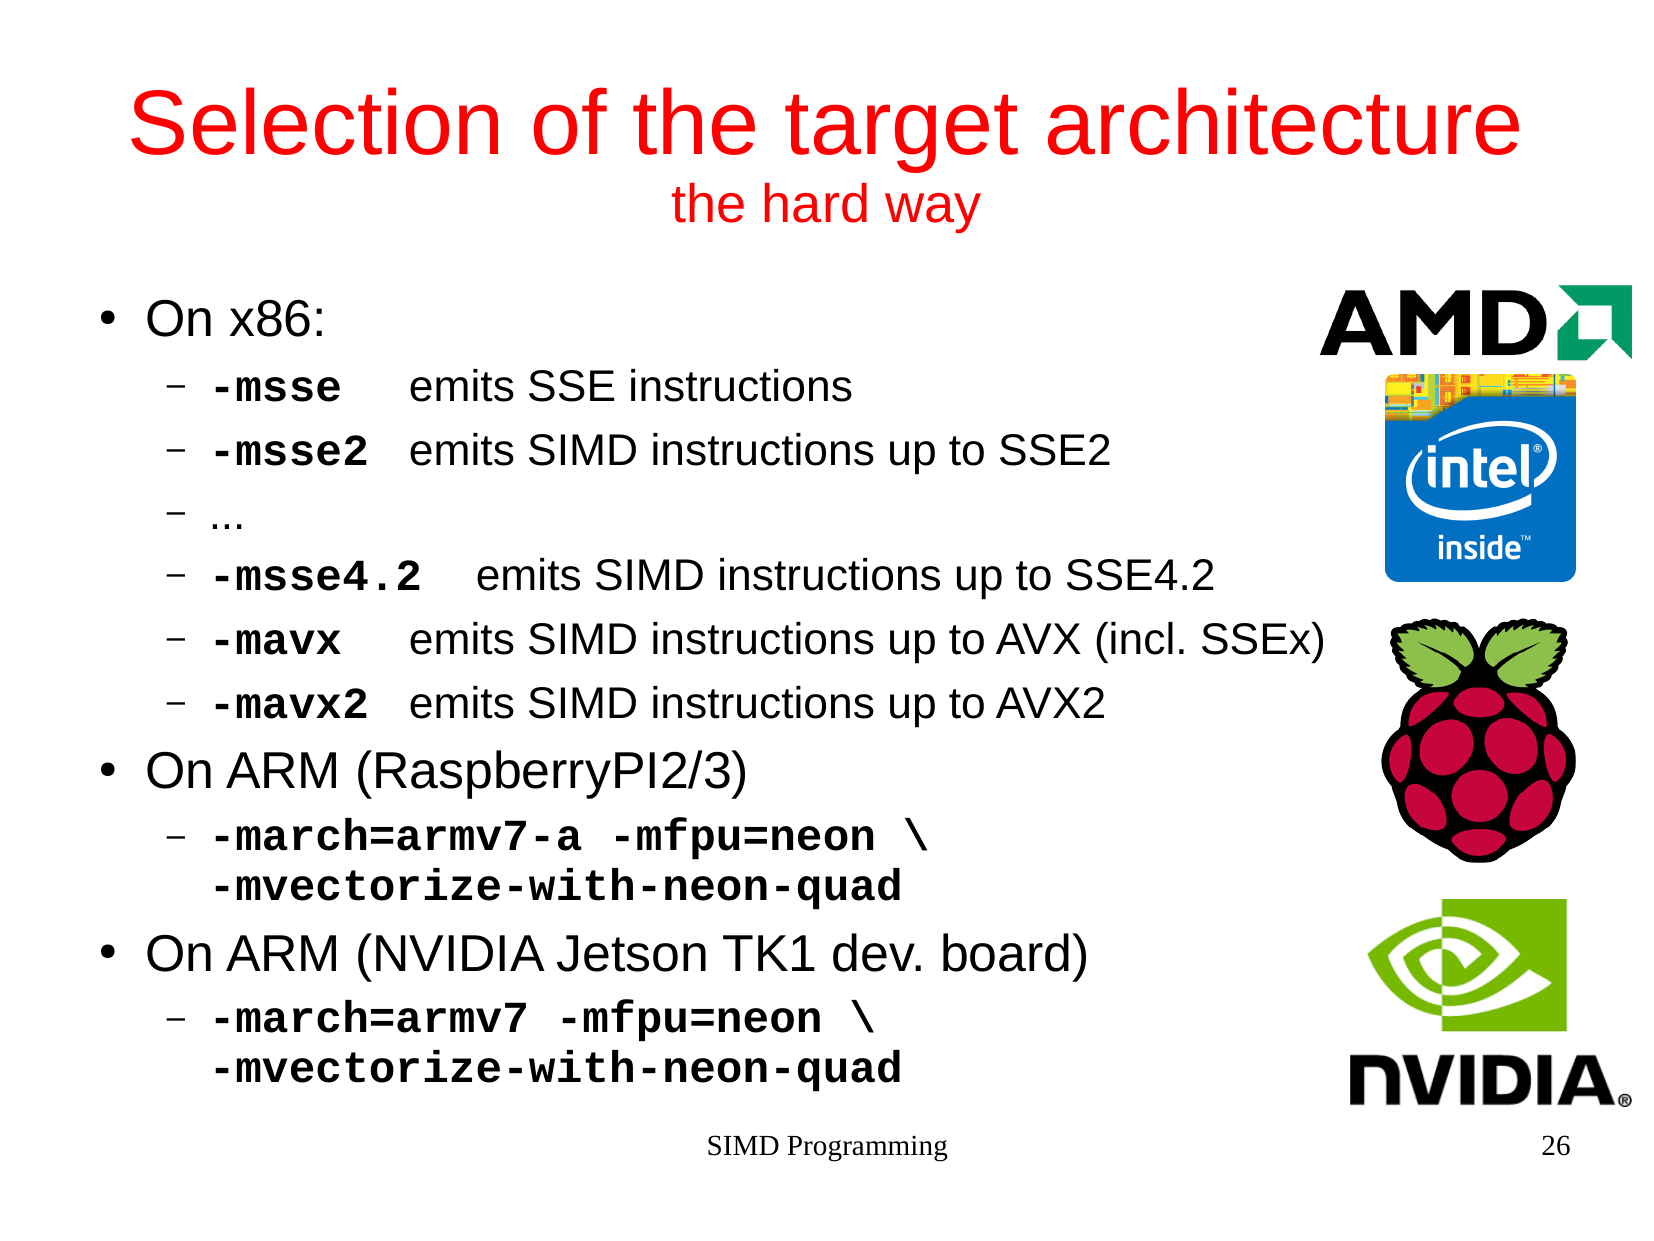

# Selection of the target architecture the hard way
On x86:
-msse 	emits SSE instructions
-msse2		emits SIMD instructions up to SSE2
...
-msse4.2 	emits SIMD instructions up to SSE4.2
-mavx					emits SIMD instructions up to AVX (incl. SSEx)
-mavx2	emits SIMD instructions up to AVX2
On ARM (RaspberryPI2/3)
-march=armv7-a -mfpu=neon \
-mvectorize-with-neon-quad
On ARM (NVIDIA Jetson TK1 dev. board)
-march=armv7 -mfpu=neon \
-mvectorize-with-neon-quad
SIMD Programming
26